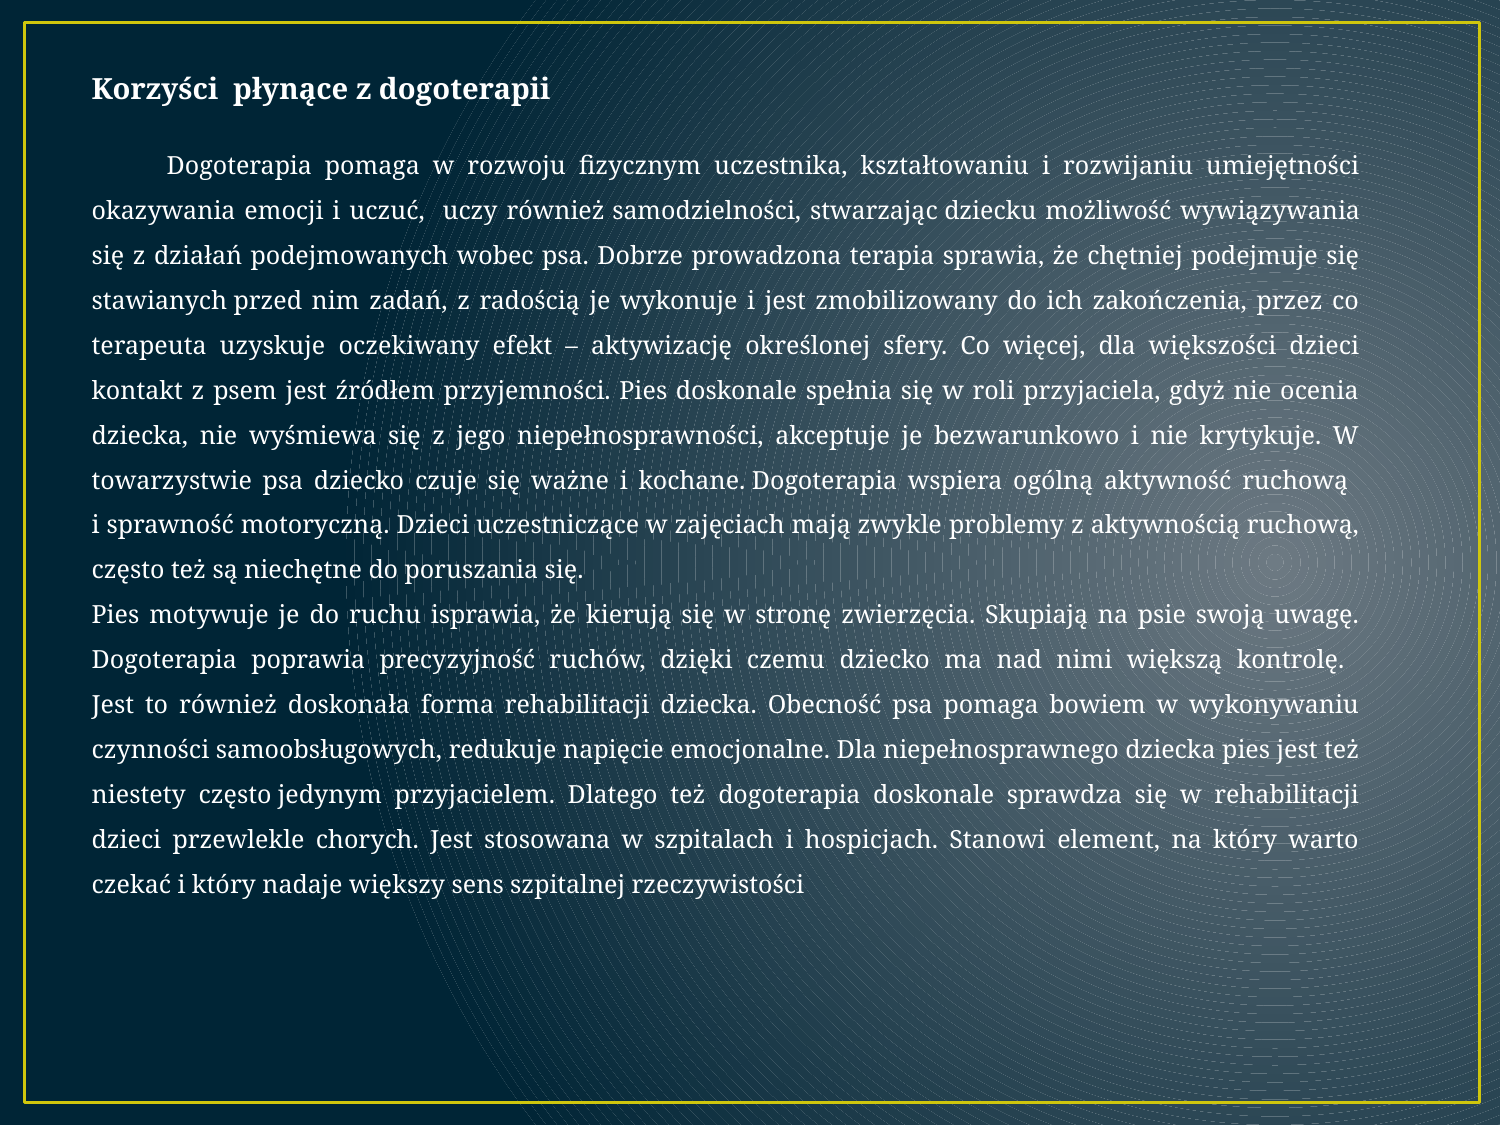

Korzyści płynące z dogoterapii
	Dogoterapia pomaga w rozwoju fizycznym uczestnika, kształtowaniu i rozwijaniu umiejętności okazywania emocji i uczuć, uczy również samodzielności, stwarzając dziecku możliwość wywiązywania się z działań podejmowanych wobec psa. Dobrze prowadzona terapia sprawia, że chętniej podejmuje się stawianych przed nim zadań, z radością je wykonuje i jest zmobilizowany do ich zakończenia, przez co terapeuta uzyskuje oczekiwany efekt – aktywizację określonej sfery. Co więcej, dla większości dzieci kontakt z psem jest źródłem przyjemności. Pies doskonale spełnia się w roli przyjaciela, gdyż nie ocenia dziecka, nie wyśmiewa się z jego niepełnosprawności, akceptuje je bezwarunkowo i nie krytykuje. W towarzystwie psa dziecko czuje się ważne i kochane. Dogoterapia wspiera ogólną aktywność ruchową
i sprawność motoryczną. Dzieci uczestniczące w zajęciach mają zwykle problemy z aktywnością ruchową, często też są niechętne do poruszania się.
Pies motywuje je do ruchu isprawia, że kierują się w stronę zwierzęcia. Skupiają na psie swoją uwagę. Dogoterapia poprawia precyzyjność ruchów, dzięki czemu dziecko ma nad nimi większą kontrolę.
Jest to również doskonała forma rehabilitacji dziecka. Obecność psa pomaga bowiem w wykonywaniu czynności samoobsługowych, redukuje napięcie emocjonalne. Dla niepełnosprawnego dziecka pies jest też niestety często jedynym przyjacielem. Dlatego też dogoterapia doskonale sprawdza się w rehabilitacji dzieci przewlekle chorych. Jest stosowana w szpitalach i hospicjach. Stanowi element, na który warto czekać i który nadaje większy sens szpitalnej rzeczywistości